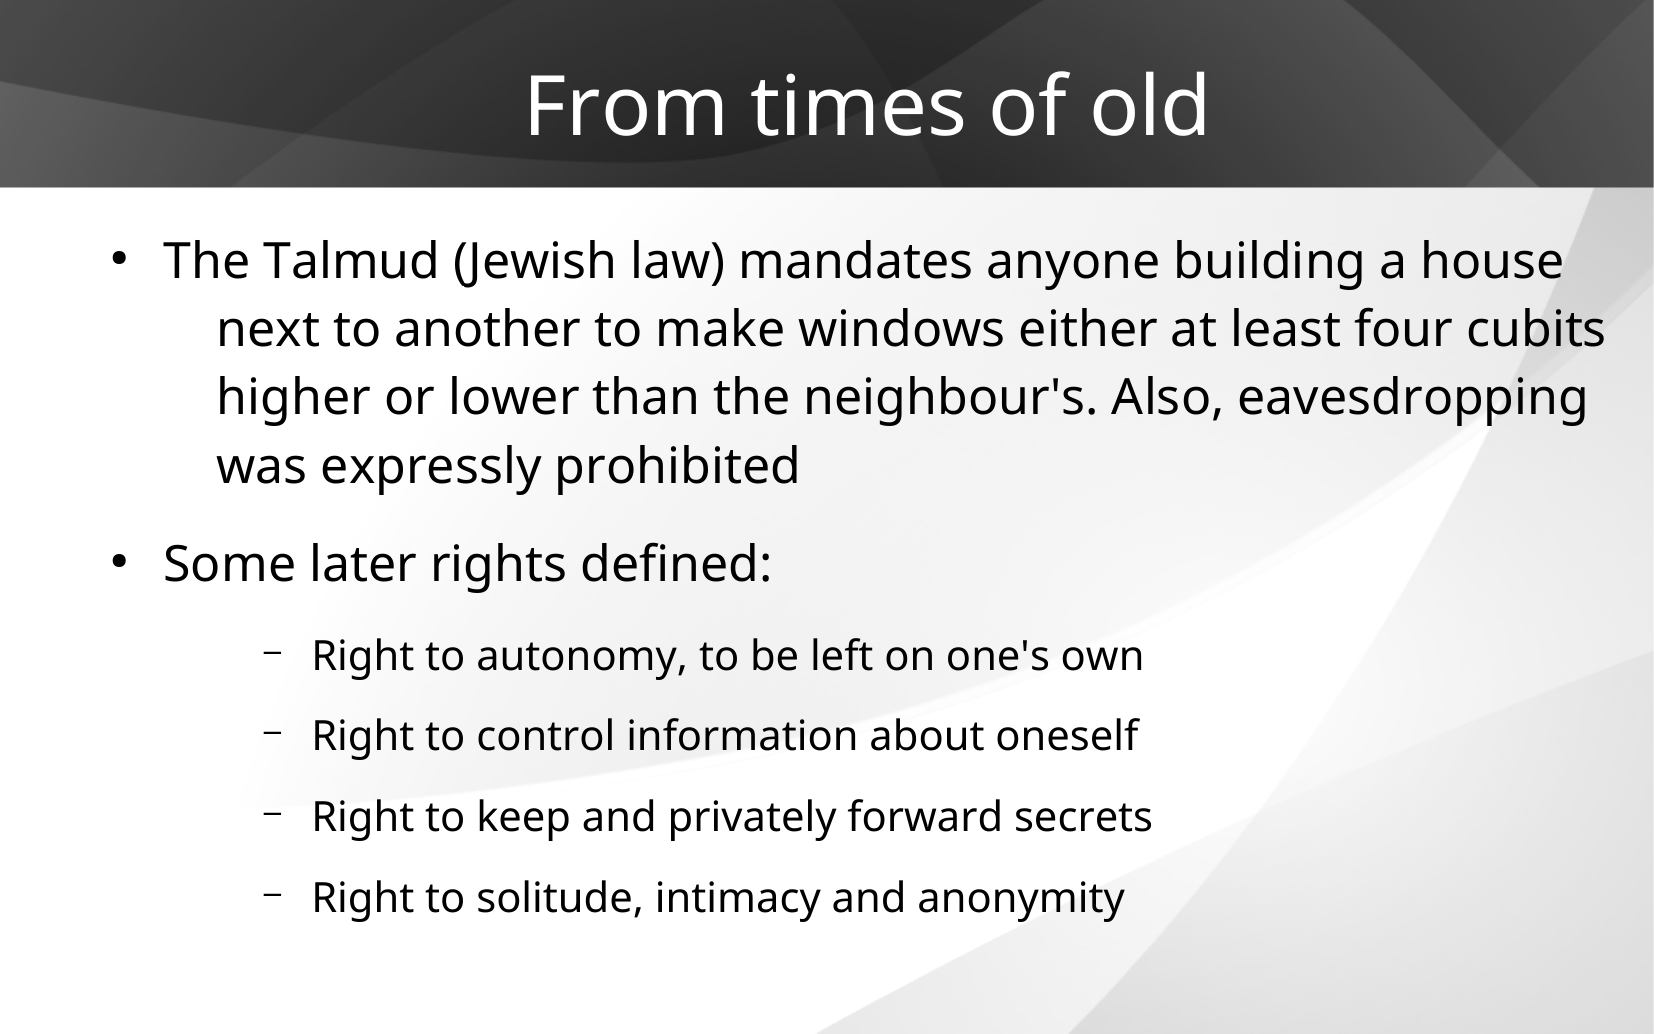

# From times of old
The Talmud (Jewish law) mandates anyone building a house next to another to make windows either at least four cubits higher or lower than the neighbour's. Also, eavesdropping was expressly prohibited
Some later rights defined:
Right to autonomy, to be left on one's own
Right to control information about oneself
Right to keep and privately forward secrets
Right to solitude, intimacy and anonymity